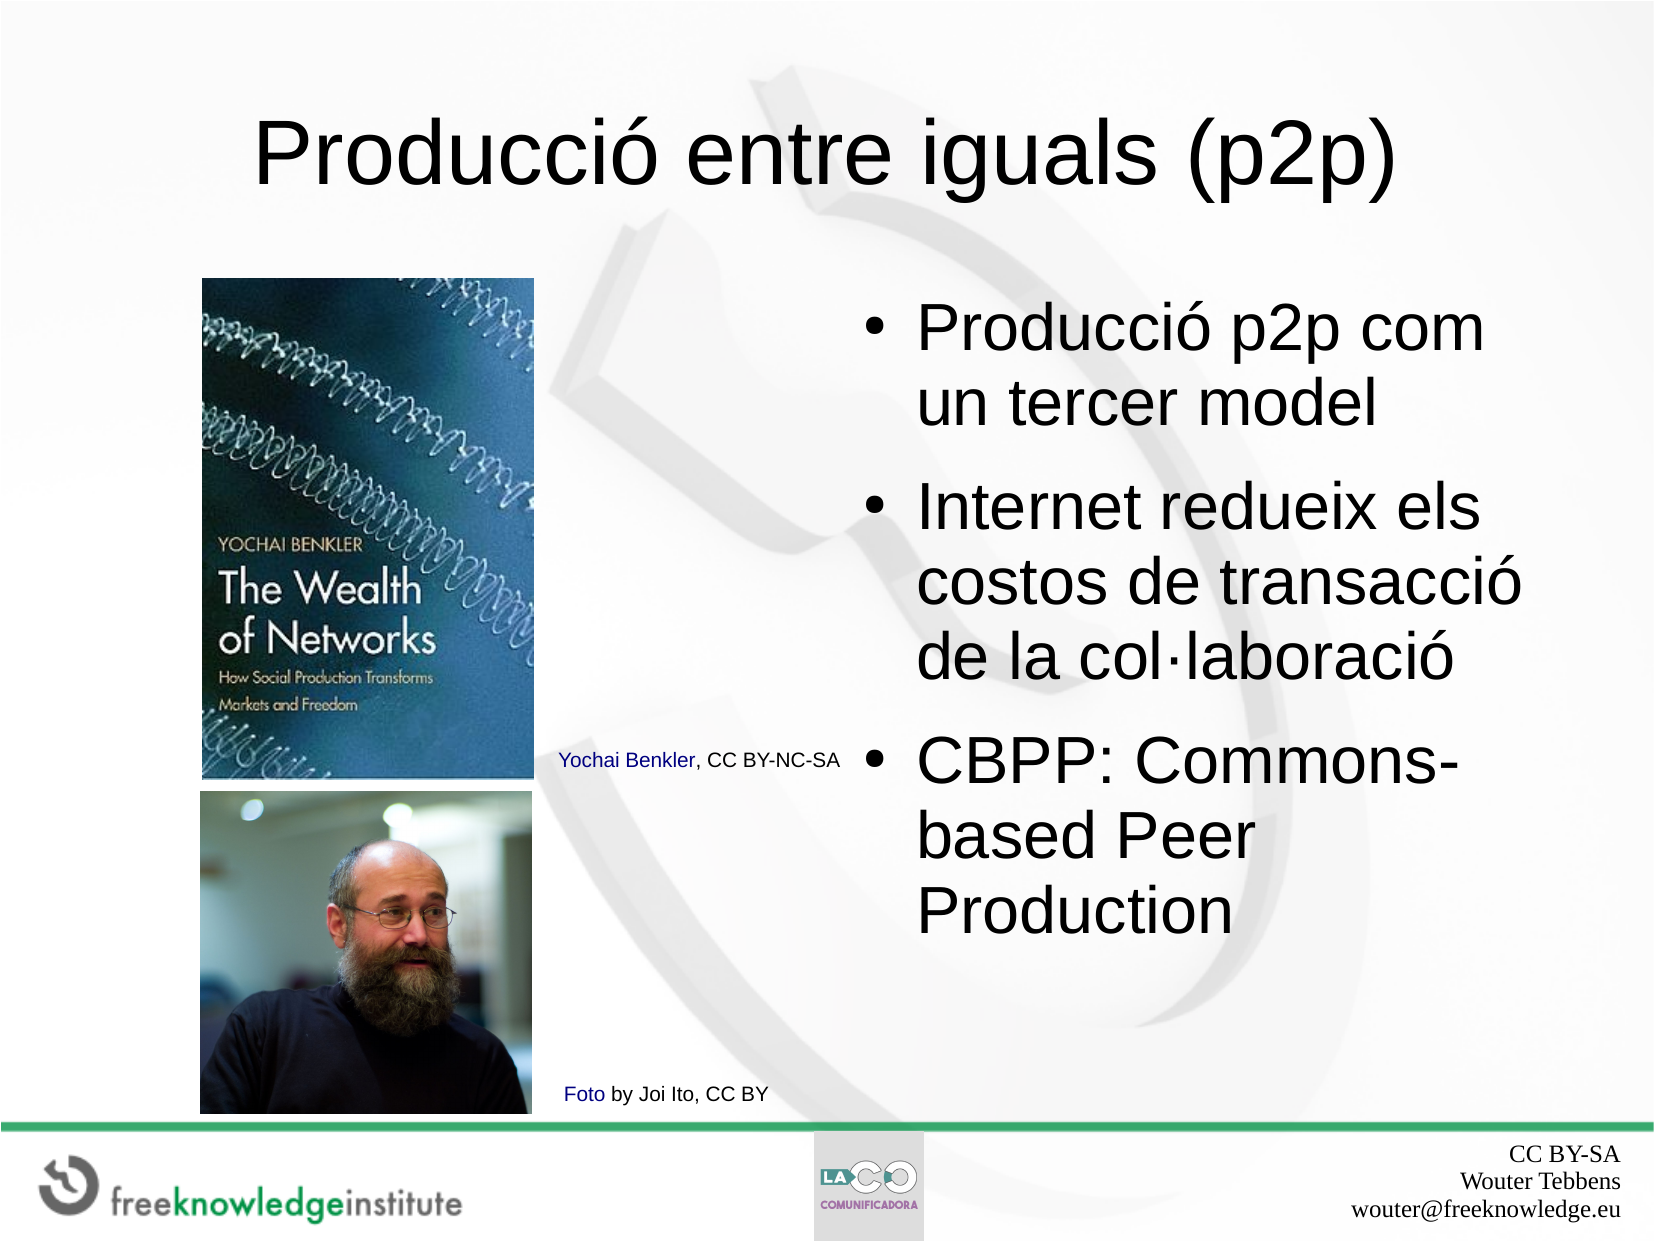

# Producció entre iguals (p2p)
Producció p2p com un tercer model
Internet redueix els costos de transacció de la col·laboració
CBPP: Commons-based Peer Production
Yochai Benkler, CC BY-NC-SA
Foto by Joi Ito, CC BY